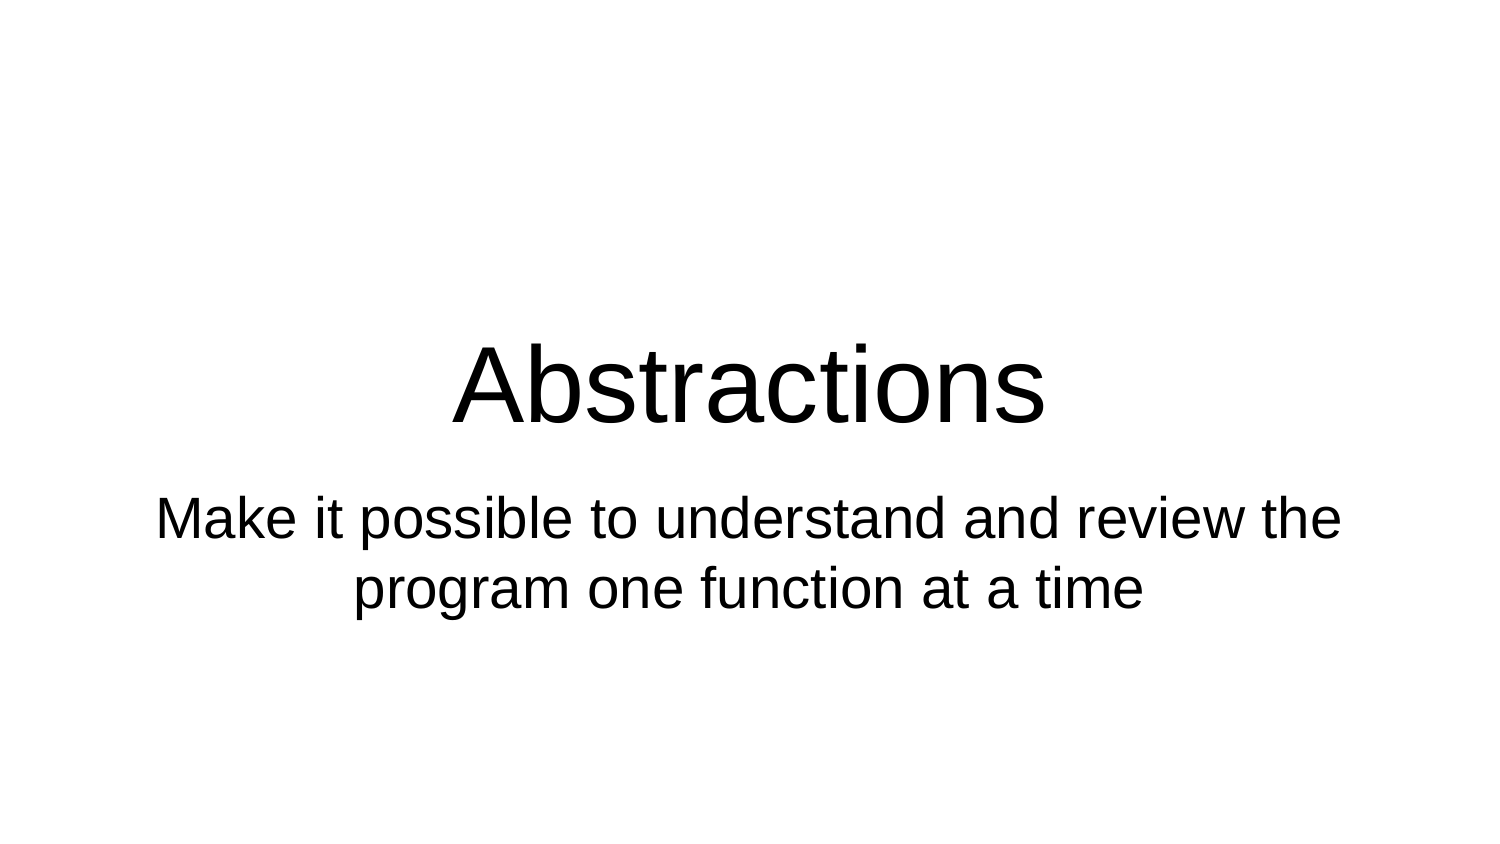

# Abstractions
Make it possible to understand and review the program one function at a time